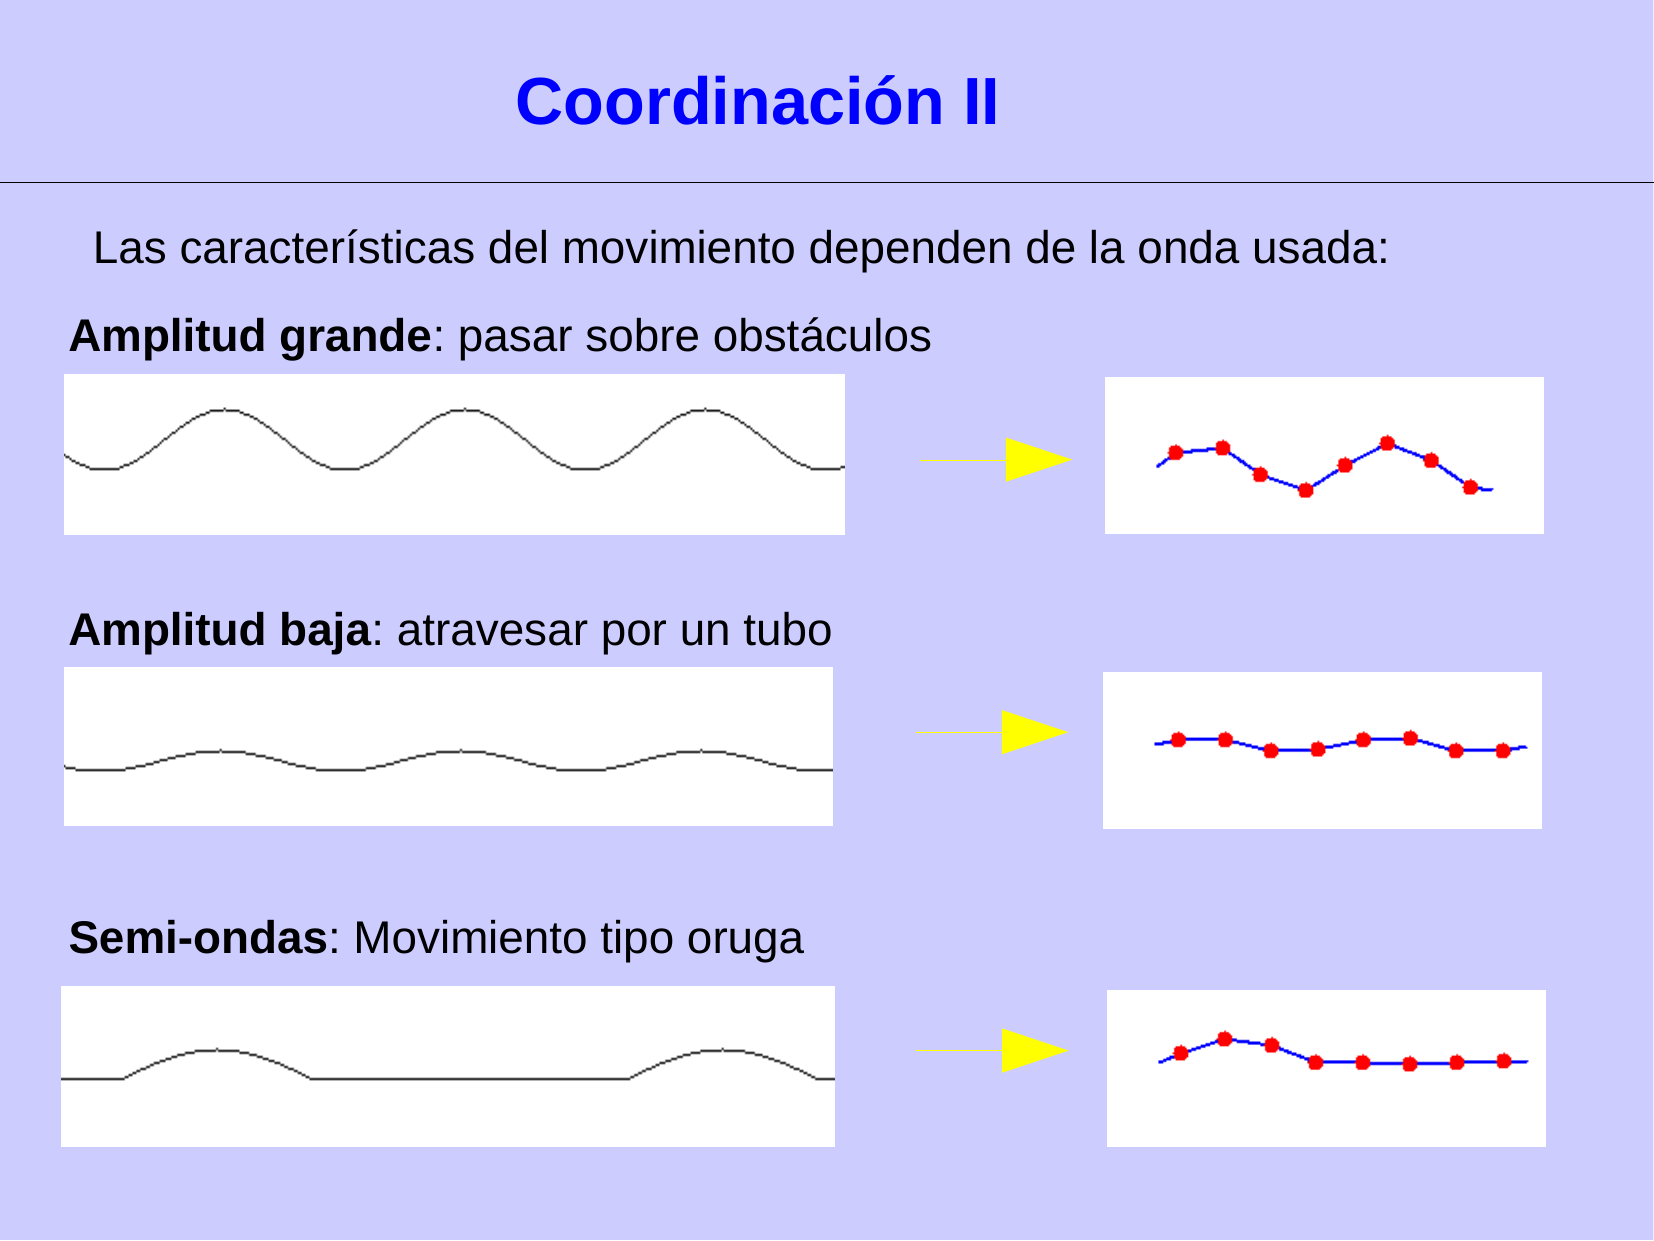

# Coordinación II
 Las características del movimiento dependen de la onda usada:
Amplitud grande: pasar sobre obstáculos
Amplitud baja: atravesar por un tubo
Semi-ondas: Movimiento tipo oruga